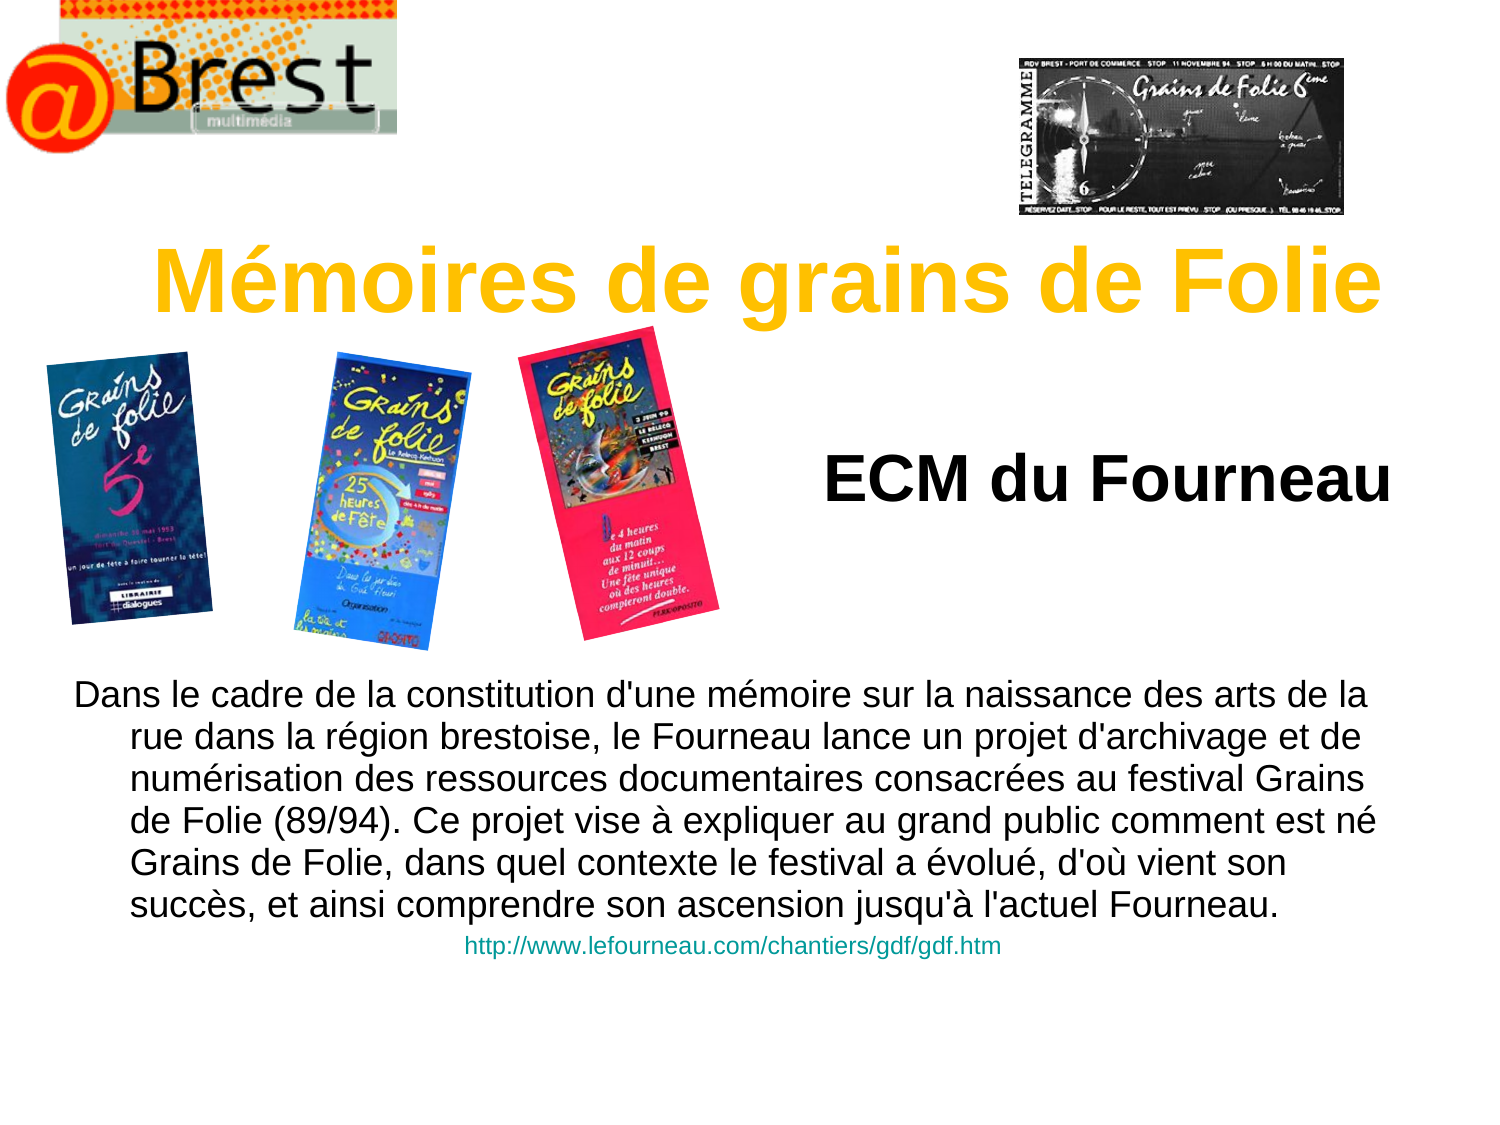

# Mémoires de grains de Folie
ECM du Fourneau
Dans le cadre de la constitution d'une mémoire sur la naissance des arts de la rue dans la région brestoise, le Fourneau lance un projet d'archivage et de numérisation des ressources documentaires consacrées au festival Grains de Folie (89/94). Ce projet vise à expliquer au grand public comment est né Grains de Folie, dans quel contexte le festival a évolué, d'où vient son succès, et ainsi comprendre son ascension jusqu'à l'actuel Fourneau.
http://www.lefourneau.com/chantiers/gdf/gdf.htm